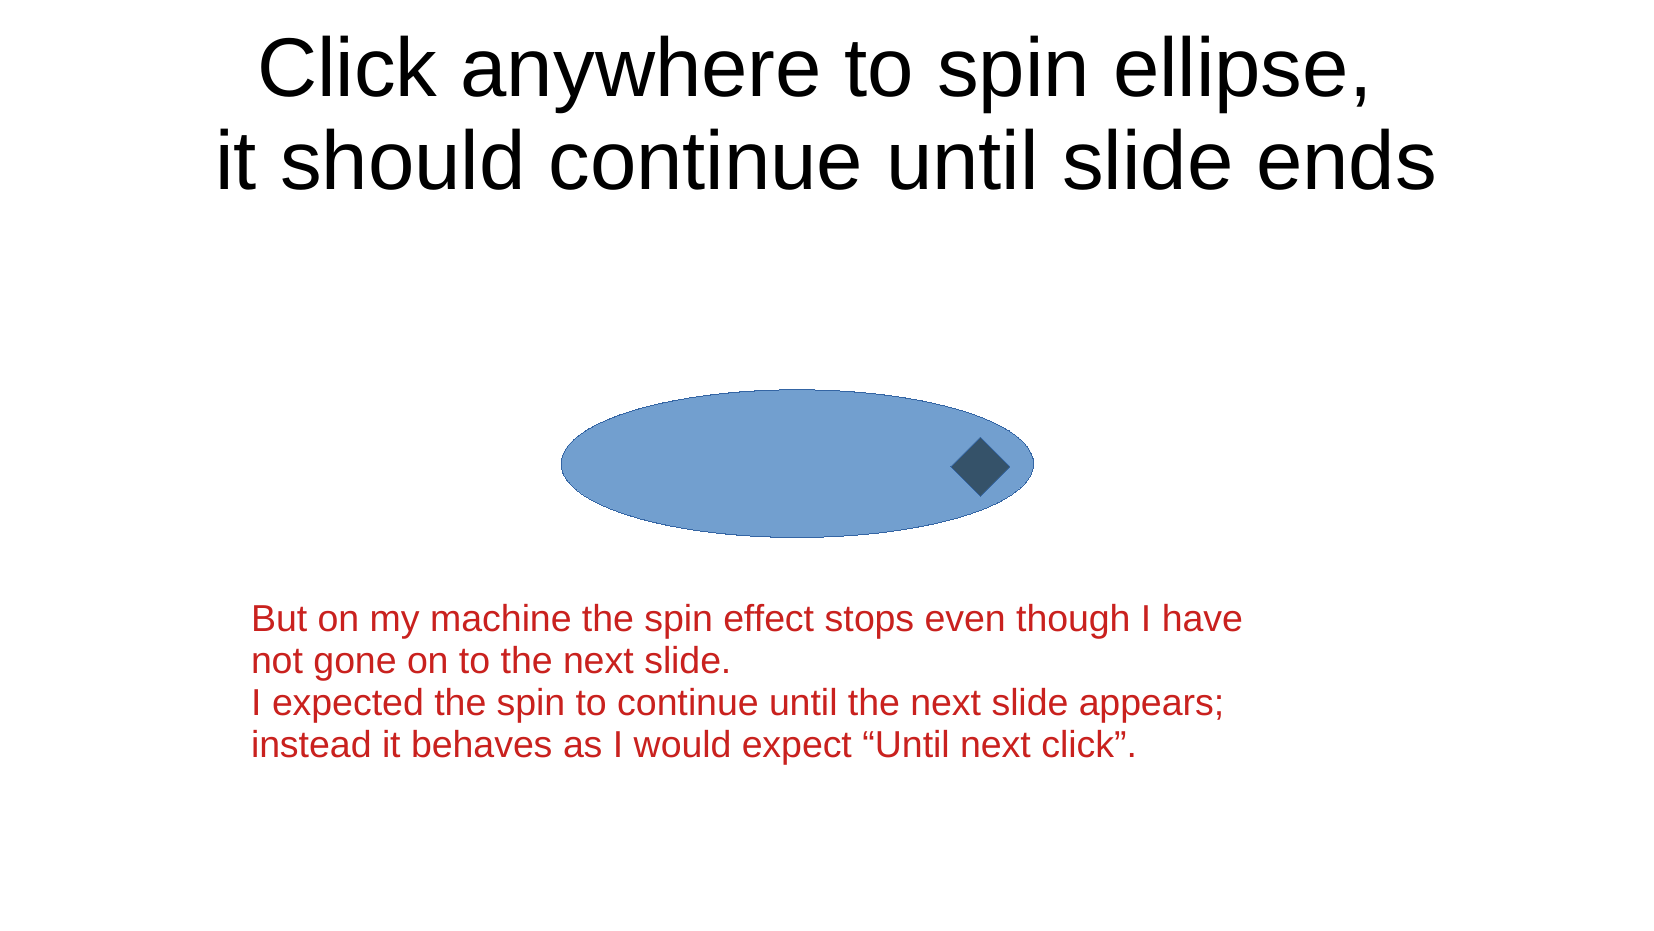

# Click anywhere to spin ellipse, it should continue until slide ends
But on my machine the spin effect stops even though I have not gone on to the next slide.
I expected the spin to continue until the next slide appears; instead it behaves as I would expect “Until next click”.